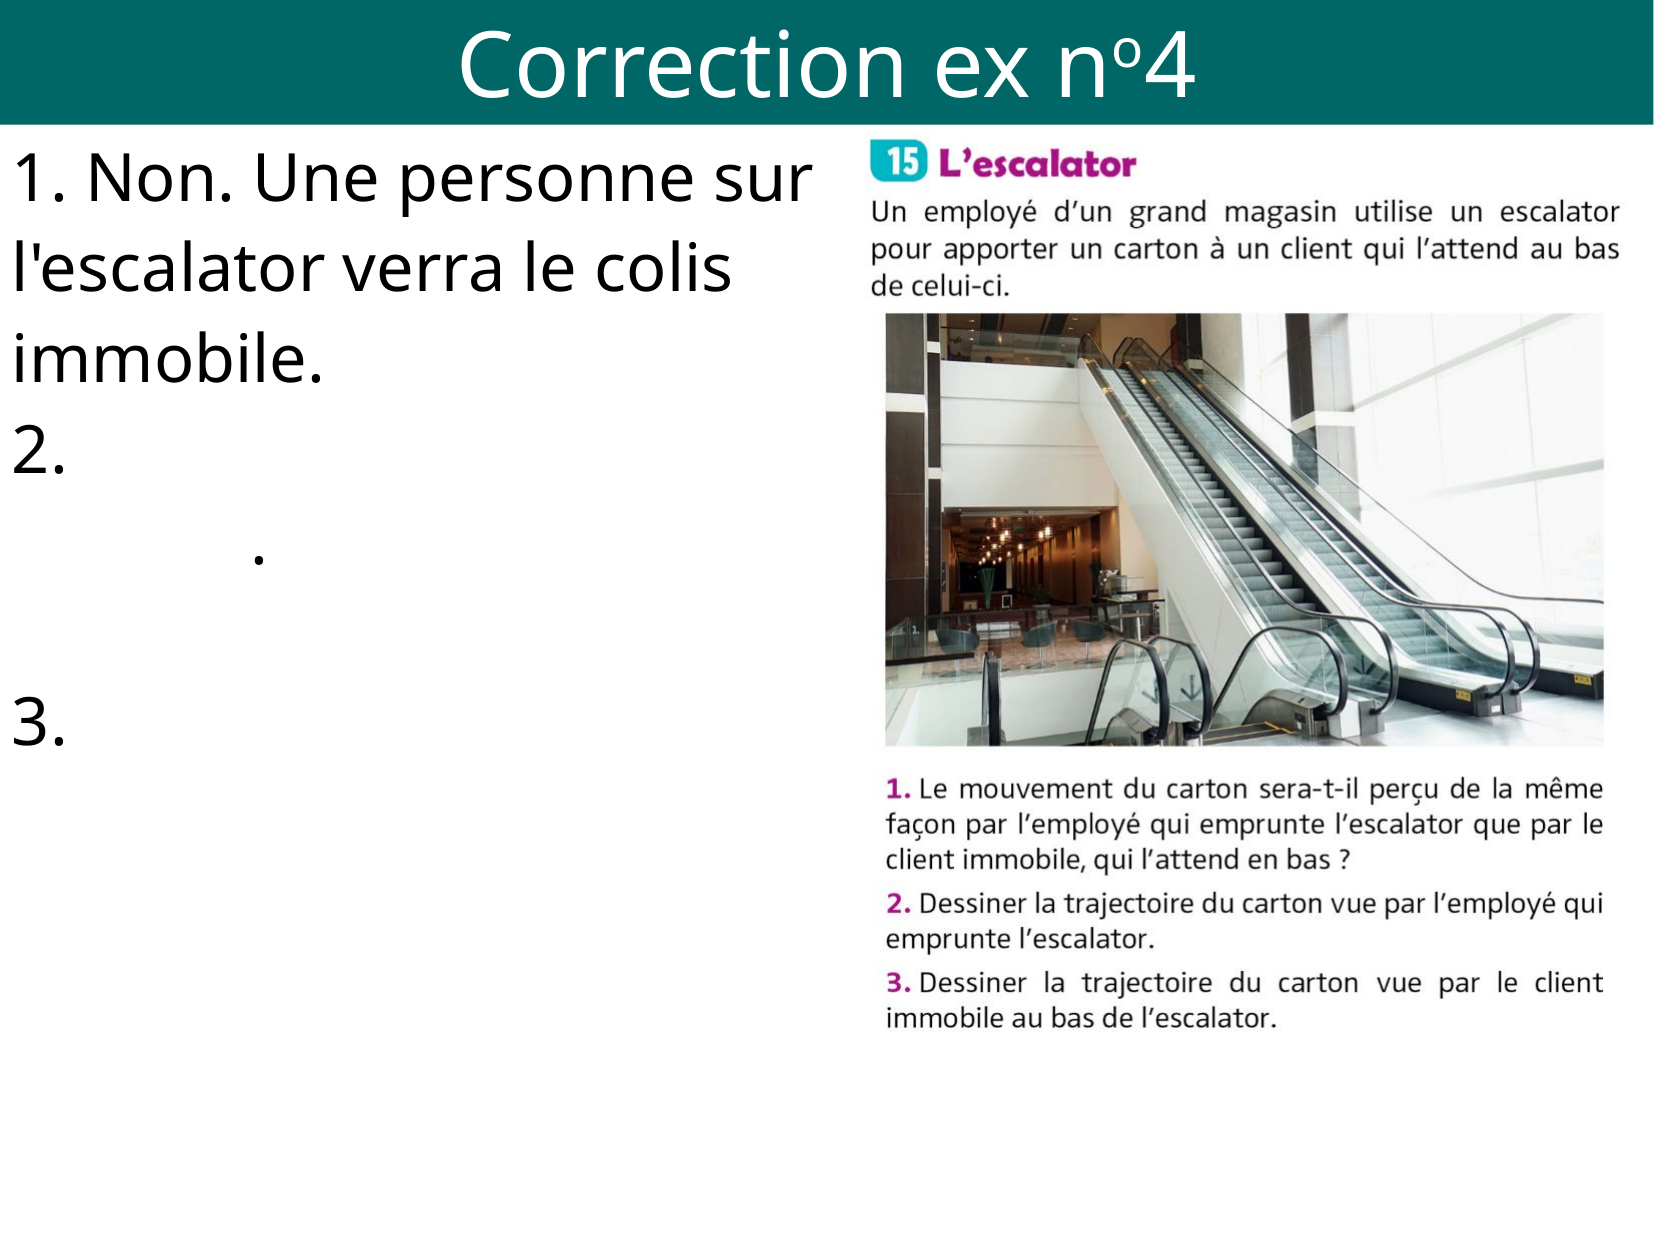

# Correction ex no4
1. Non. Une personne sur
l'escalator verra le colis
immobile.
2.
			 .
3.